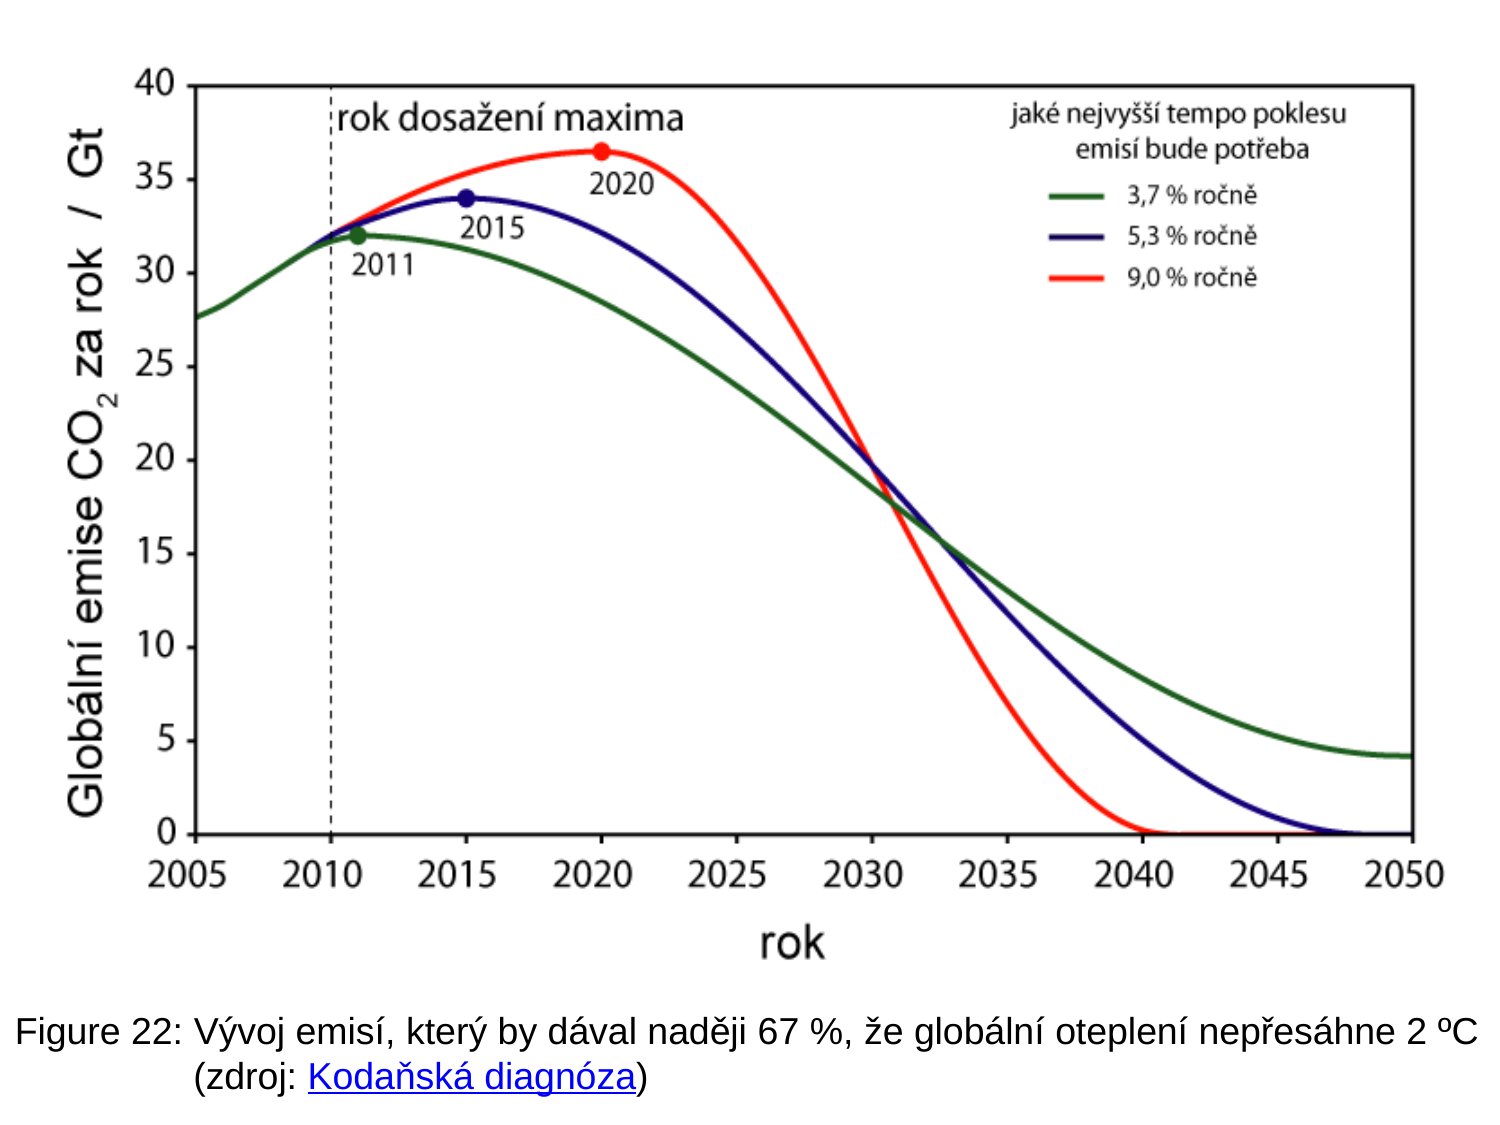

Figure 22: Vývoj emisí, který by dával naději 67 %, že globální oteplení nepřesáhne 2 ºC
 (zdroj: Kodaňská diagnóza)